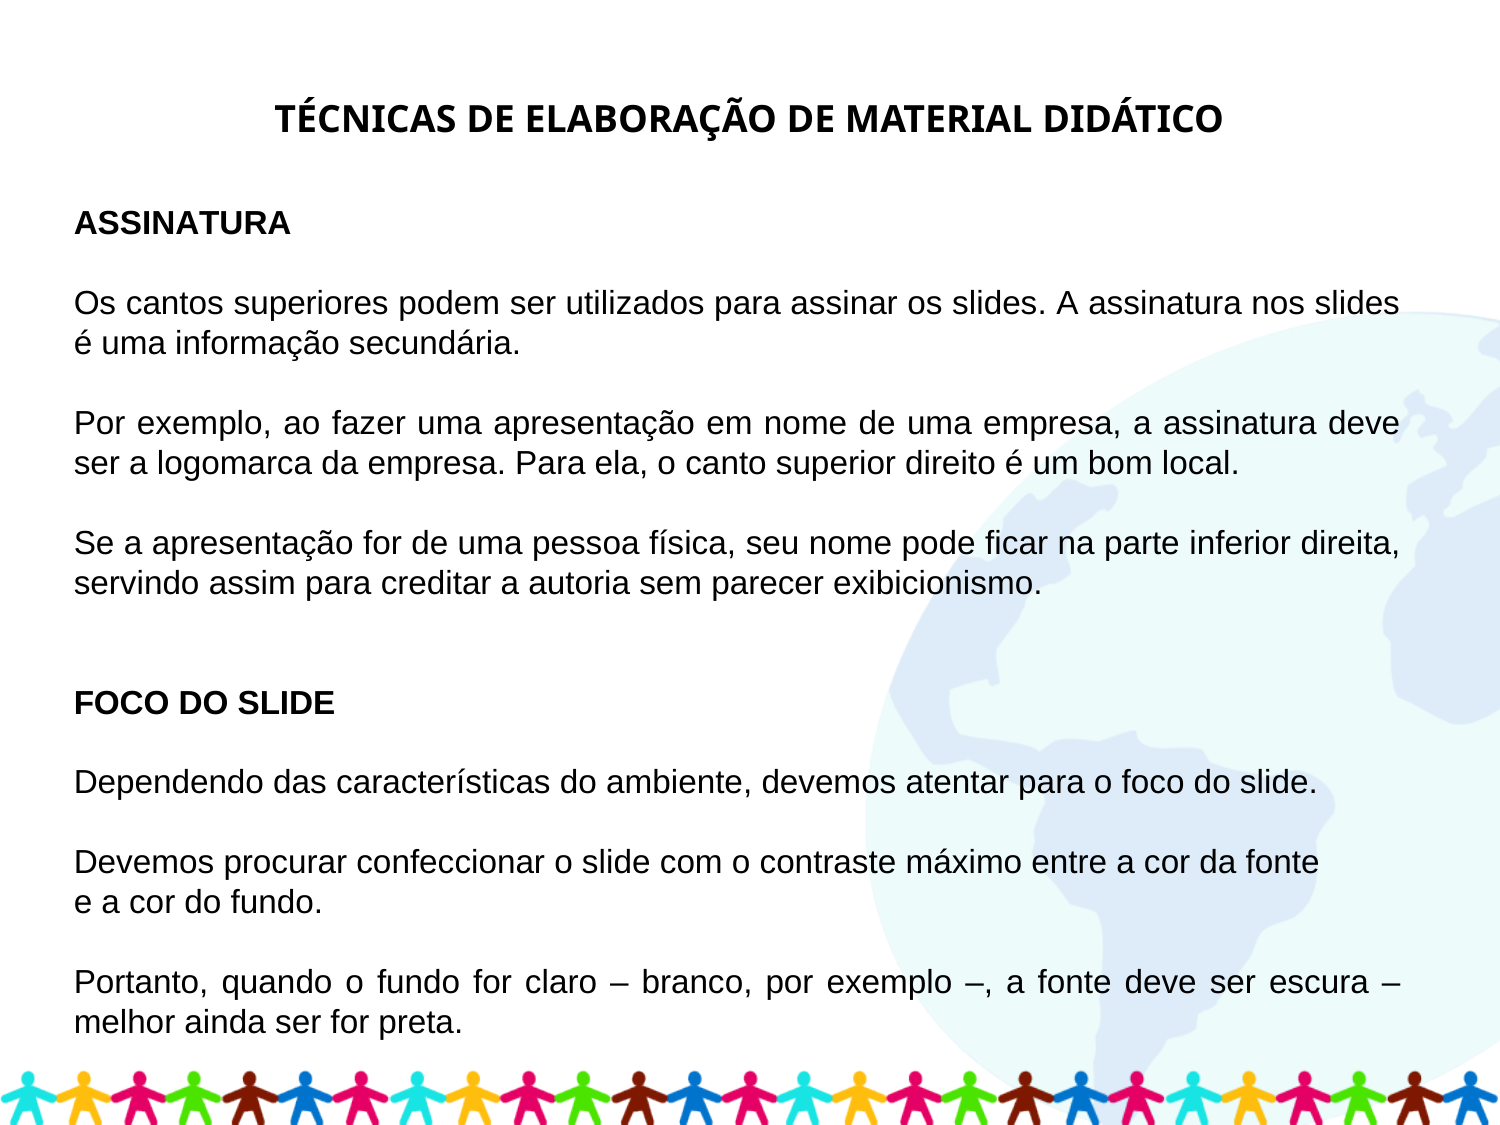

# TÉCNICAS DE ELABORAÇÃO DE MATERIAL DIDÁTICO
ASSINATURA
Os cantos superiores podem ser utilizados para assinar os slides. A assinatura nos slides é uma informação secundária.
Por exemplo, ao fazer uma apresentação em nome de uma empresa, a assinatura deve ser a logomarca da empresa. Para ela, o canto superior direito é um bom local.
Se a apresentação for de uma pessoa física, seu nome pode ficar na parte inferior direita, servindo assim para creditar a autoria sem parecer exibicionismo.
FOCO DO SLIDE
Dependendo das características do ambiente, devemos atentar para o foco do slide.
Devemos procurar confeccionar o slide com o contraste máximo entre a cor da fonte
e a cor do fundo.
Portanto, quando o fundo for claro – branco, por exemplo –, a fonte deve ser escura – melhor ainda ser for preta.